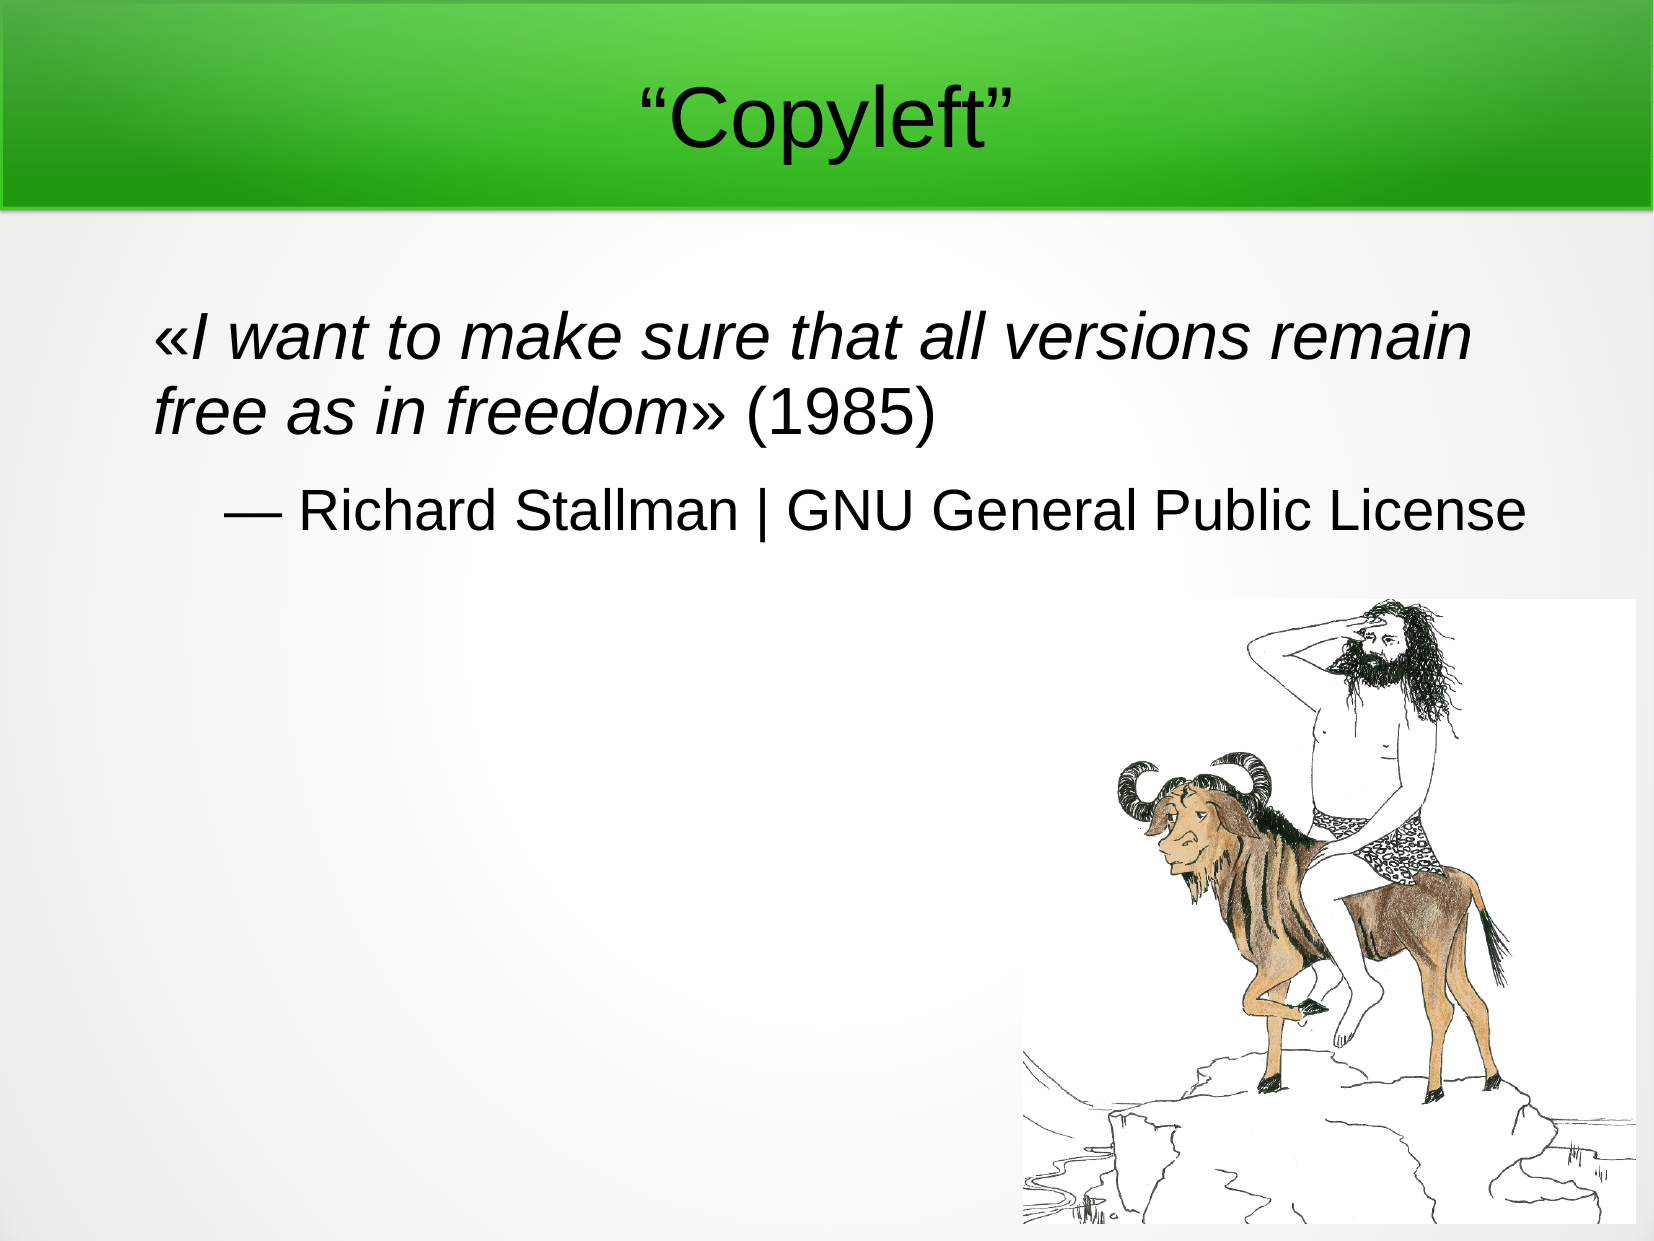

# “Copyleft”
«I want to make sure that all versions remain free as in freedom» (1985)
― Richard Stallman | GNU General Public License